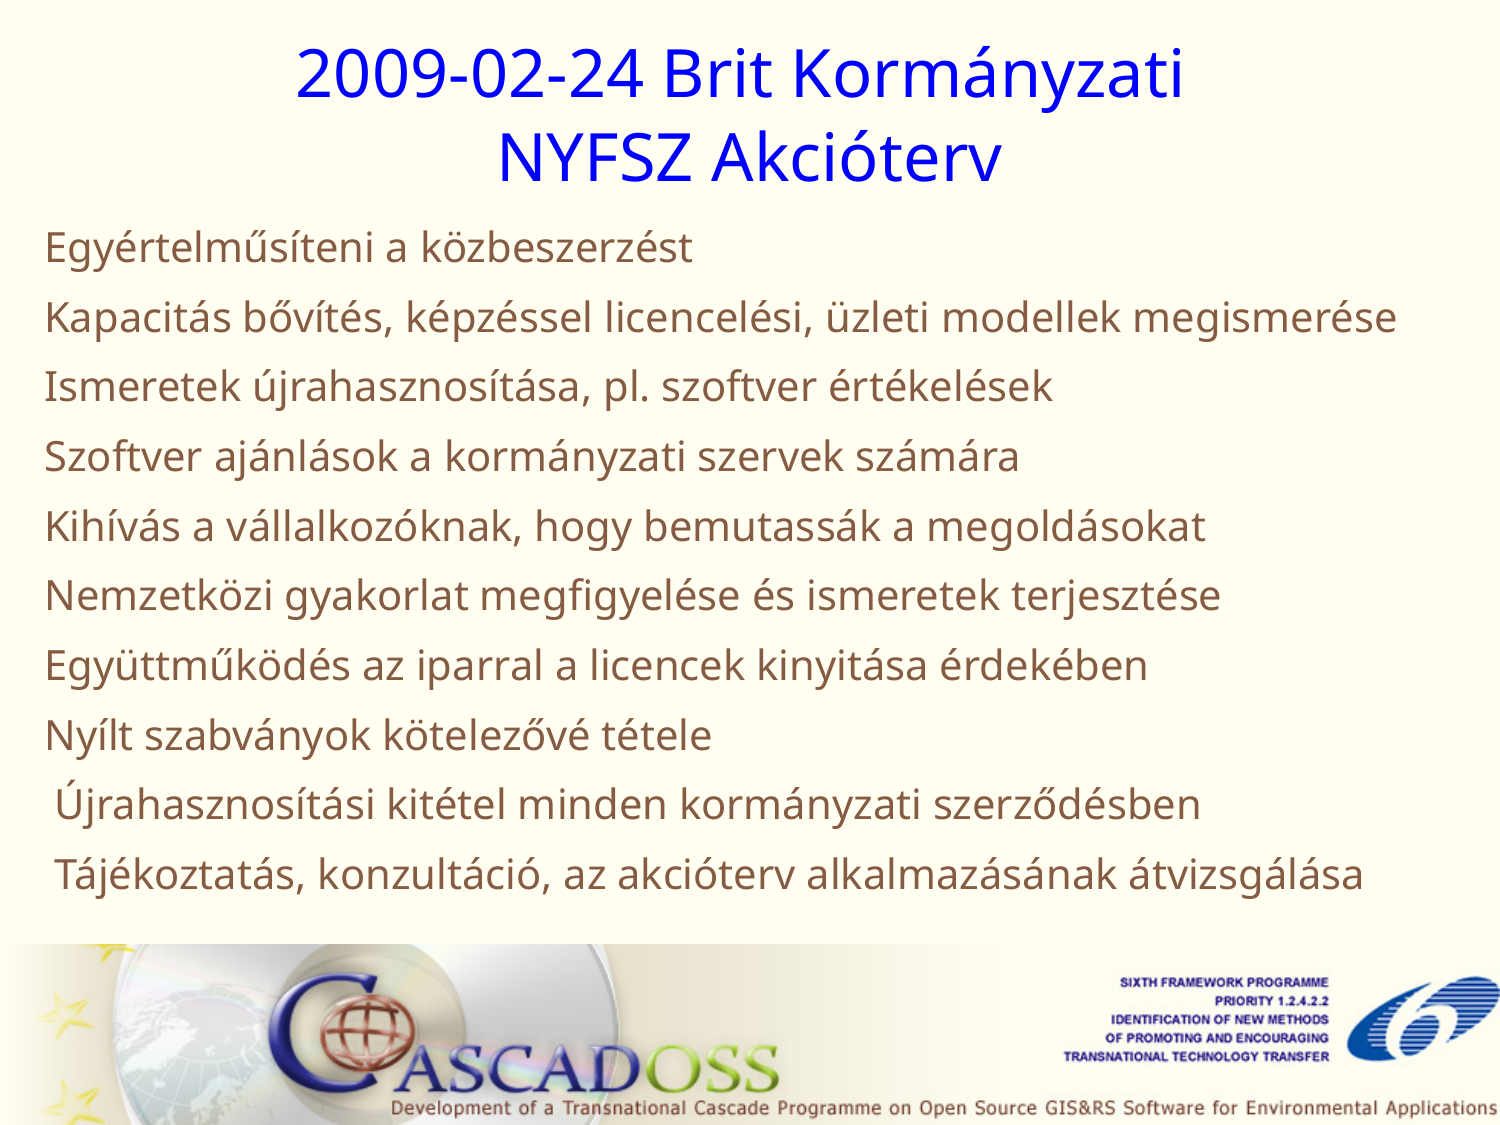

# 2009-02-24 Brit Kormányzati NYFSZ Akcióterv
Egyértelműsíteni a közbeszerzést
Kapacitás bővítés, képzéssel licencelési, üzleti modellek megismerése
Ismeretek újrahasznosítása, pl. szoftver értékelések
Szoftver ajánlások a kormányzati szervek számára
Kihívás a vállalkozóknak, hogy bemutassák a megoldásokat
Nemzetközi gyakorlat megfigyelése és ismeretek terjesztése
Együttműködés az iparral a licencek kinyitása érdekében
Nyílt szabványok kötelezővé tétele
 Újrahasznosítási kitétel minden kormányzati szerződésben
 Tájékoztatás, konzultáció, az akcióterv alkalmazásának átvizsgálása